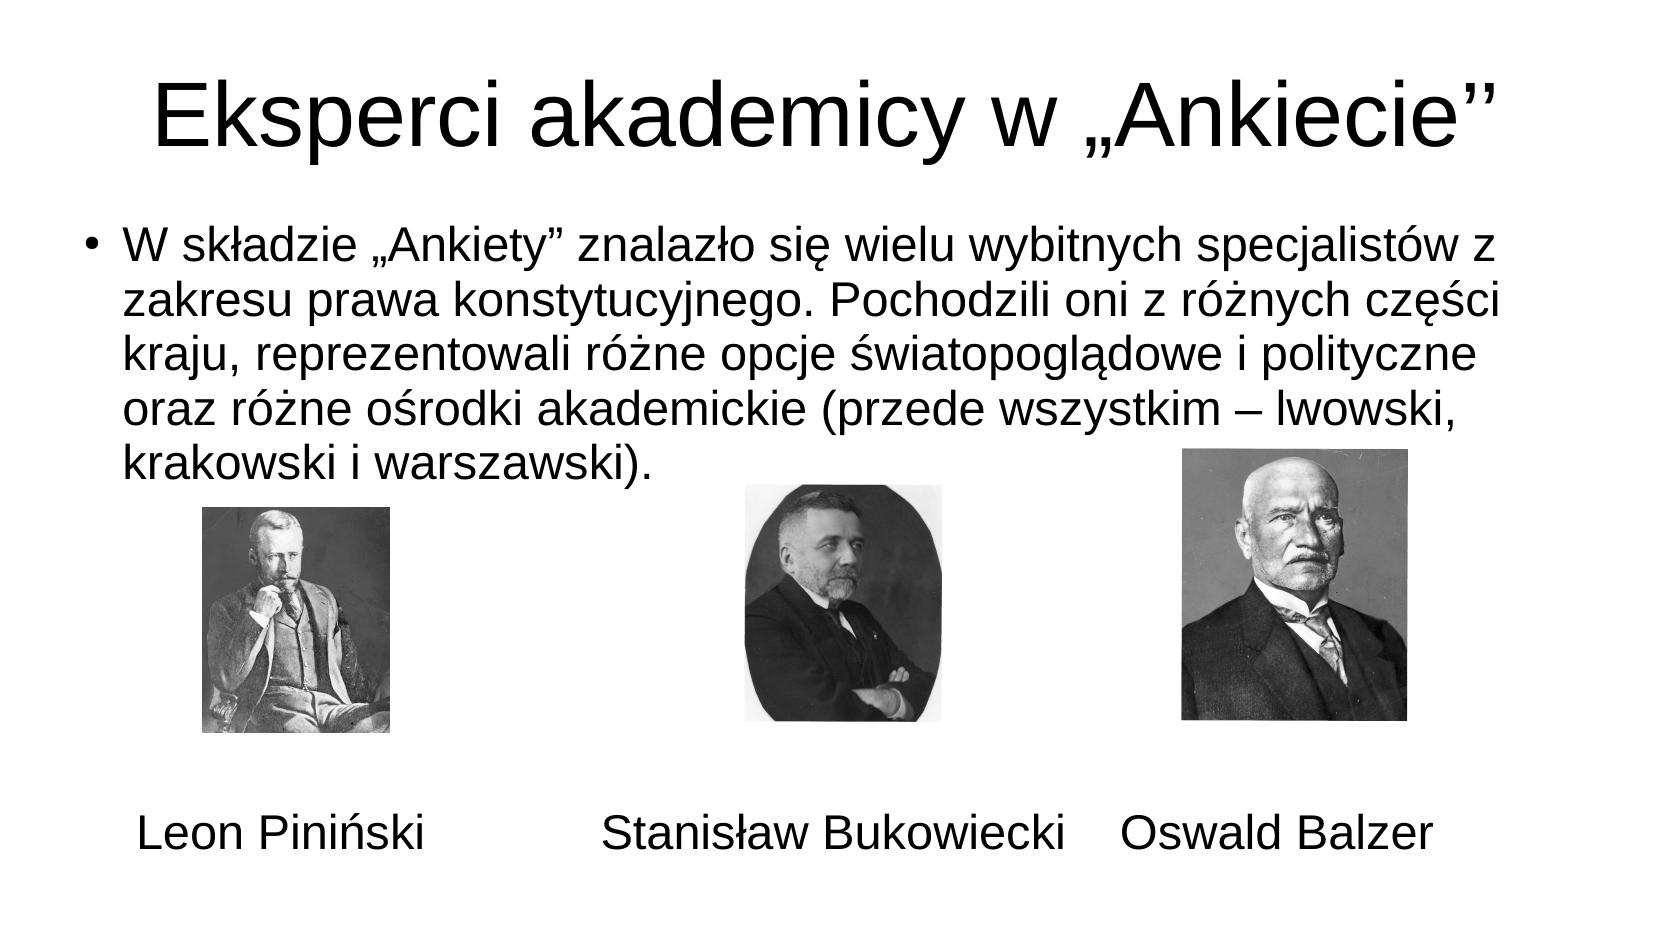

# Eksperci akademicy w „Ankiecie’’
W składzie „Ankiety” znalazło się wielu wybitnych specjalistów z zakresu prawa konstytucyjnego. Pochodzili oni z różnych części kraju, reprezentowali różne opcje światopoglądowe i polityczne oraz różne ośrodki akademickie (przede wszystkim – lwowski, krakowski i warszawski).
 Leon Piniński Stanisław Bukowiecki Oswald Balzer